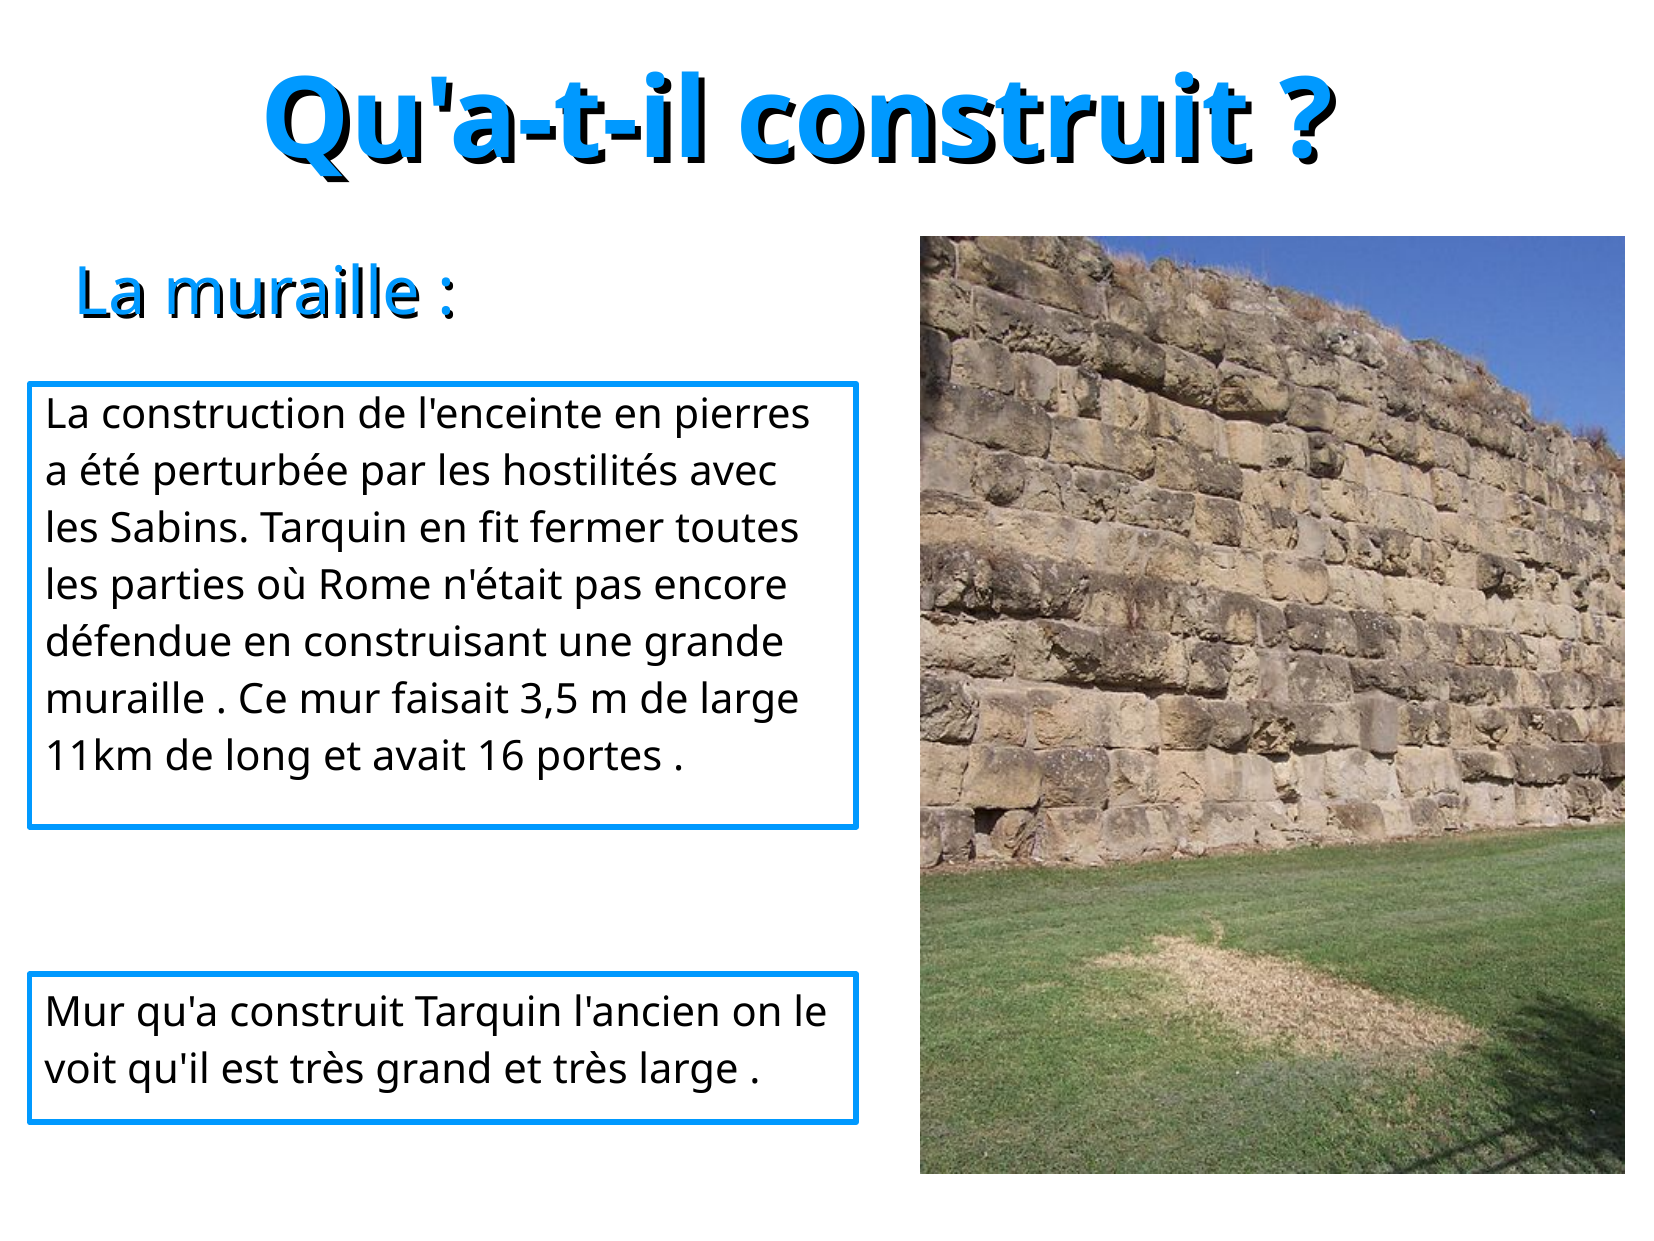

Qu'a-t-il construit ?
La muraille :
La construction de l'enceinte en pierres a été perturbée par les hostilités avec les Sabins. Tarquin en fit fermer toutes les parties où Rome n'était pas encore défendue en construisant une grande muraille . Ce mur faisait 3,5 m de large 11km de long et avait 16 portes .
Mur qu'a construit Tarquin l'ancien on le voit qu'il est très grand et très large .